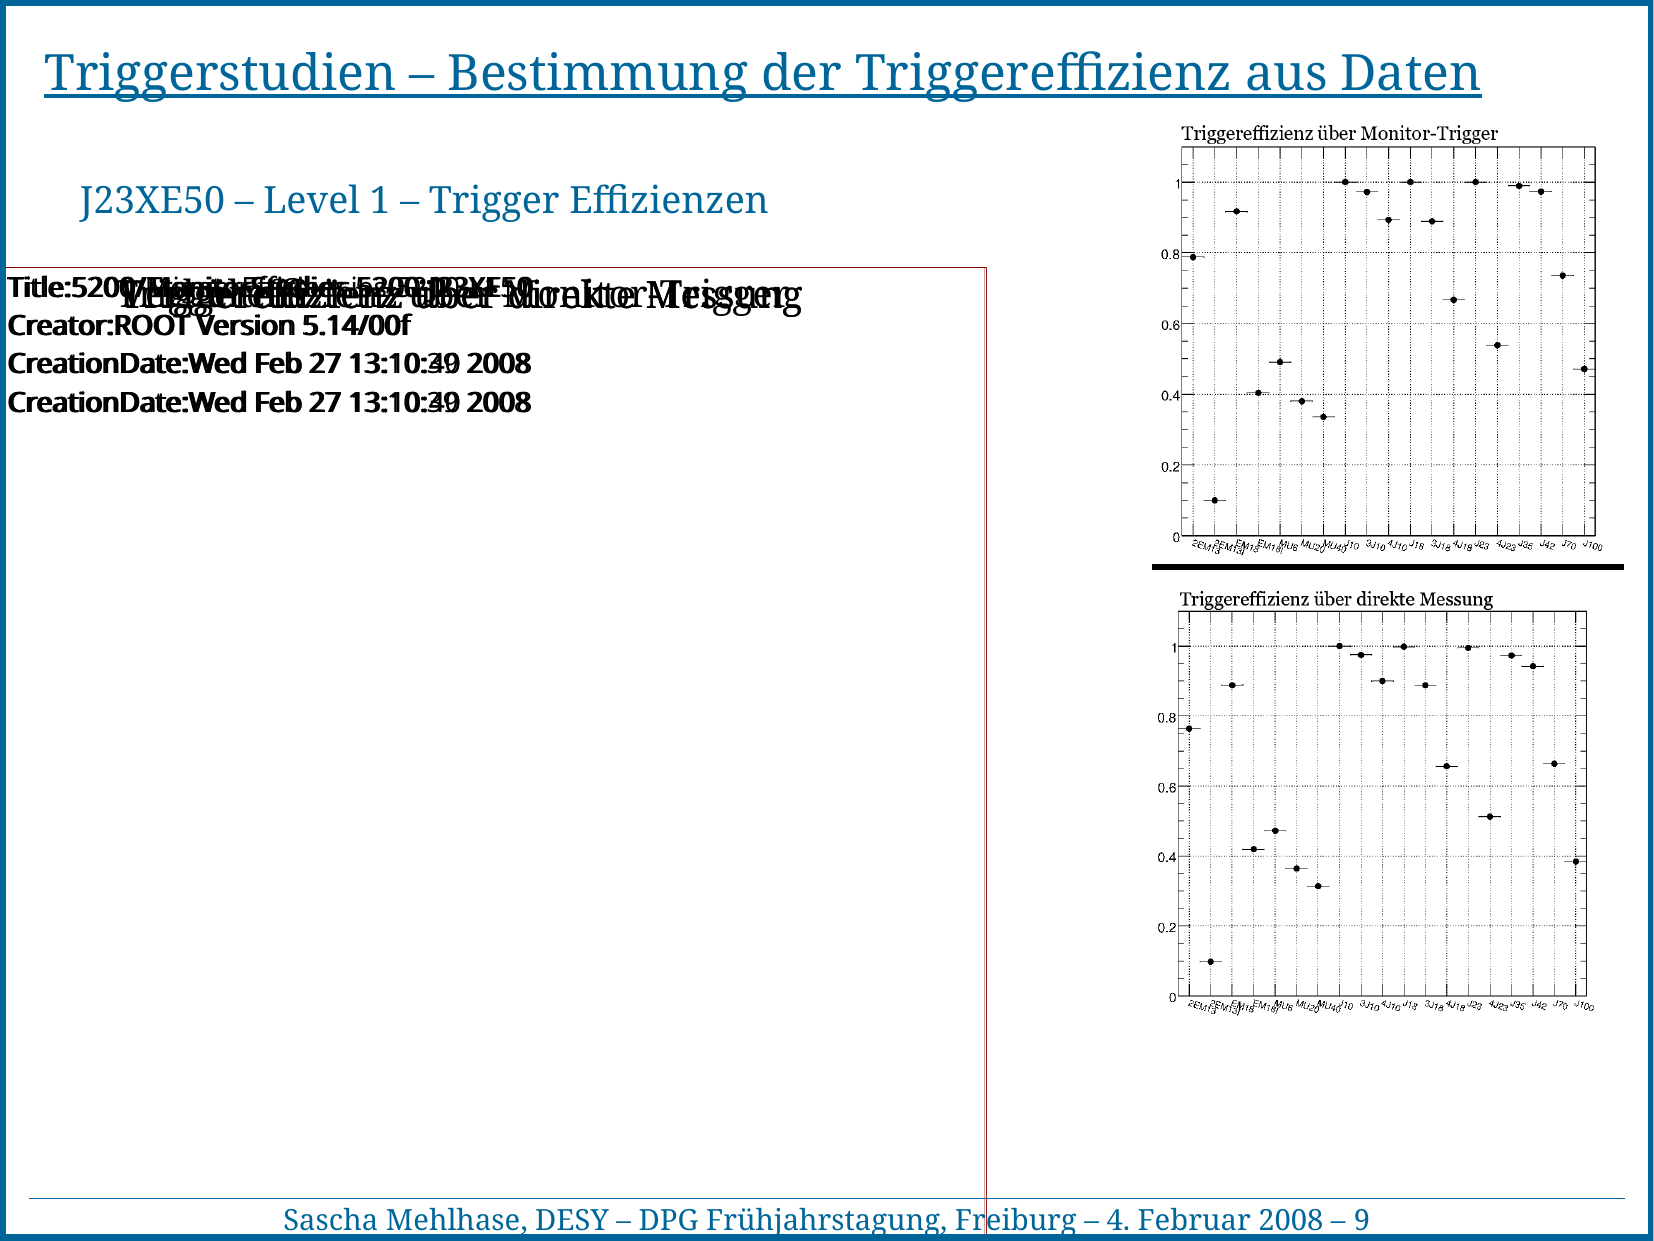

Sascha Mehlhase, DESY – DPG Frühjahrstagung, Freiburg – 4. Februar 2008 –
Triggerstudien – Bestimmung der Triggereffizienz aus Daten
J23XE50 – Level 1 – Trigger Effizienzen
Verhältnis
Triggereffizienz über Monitor-Trigger
Triggereffizienz über direkte Messung
Triggereffizienz über direkte Messung